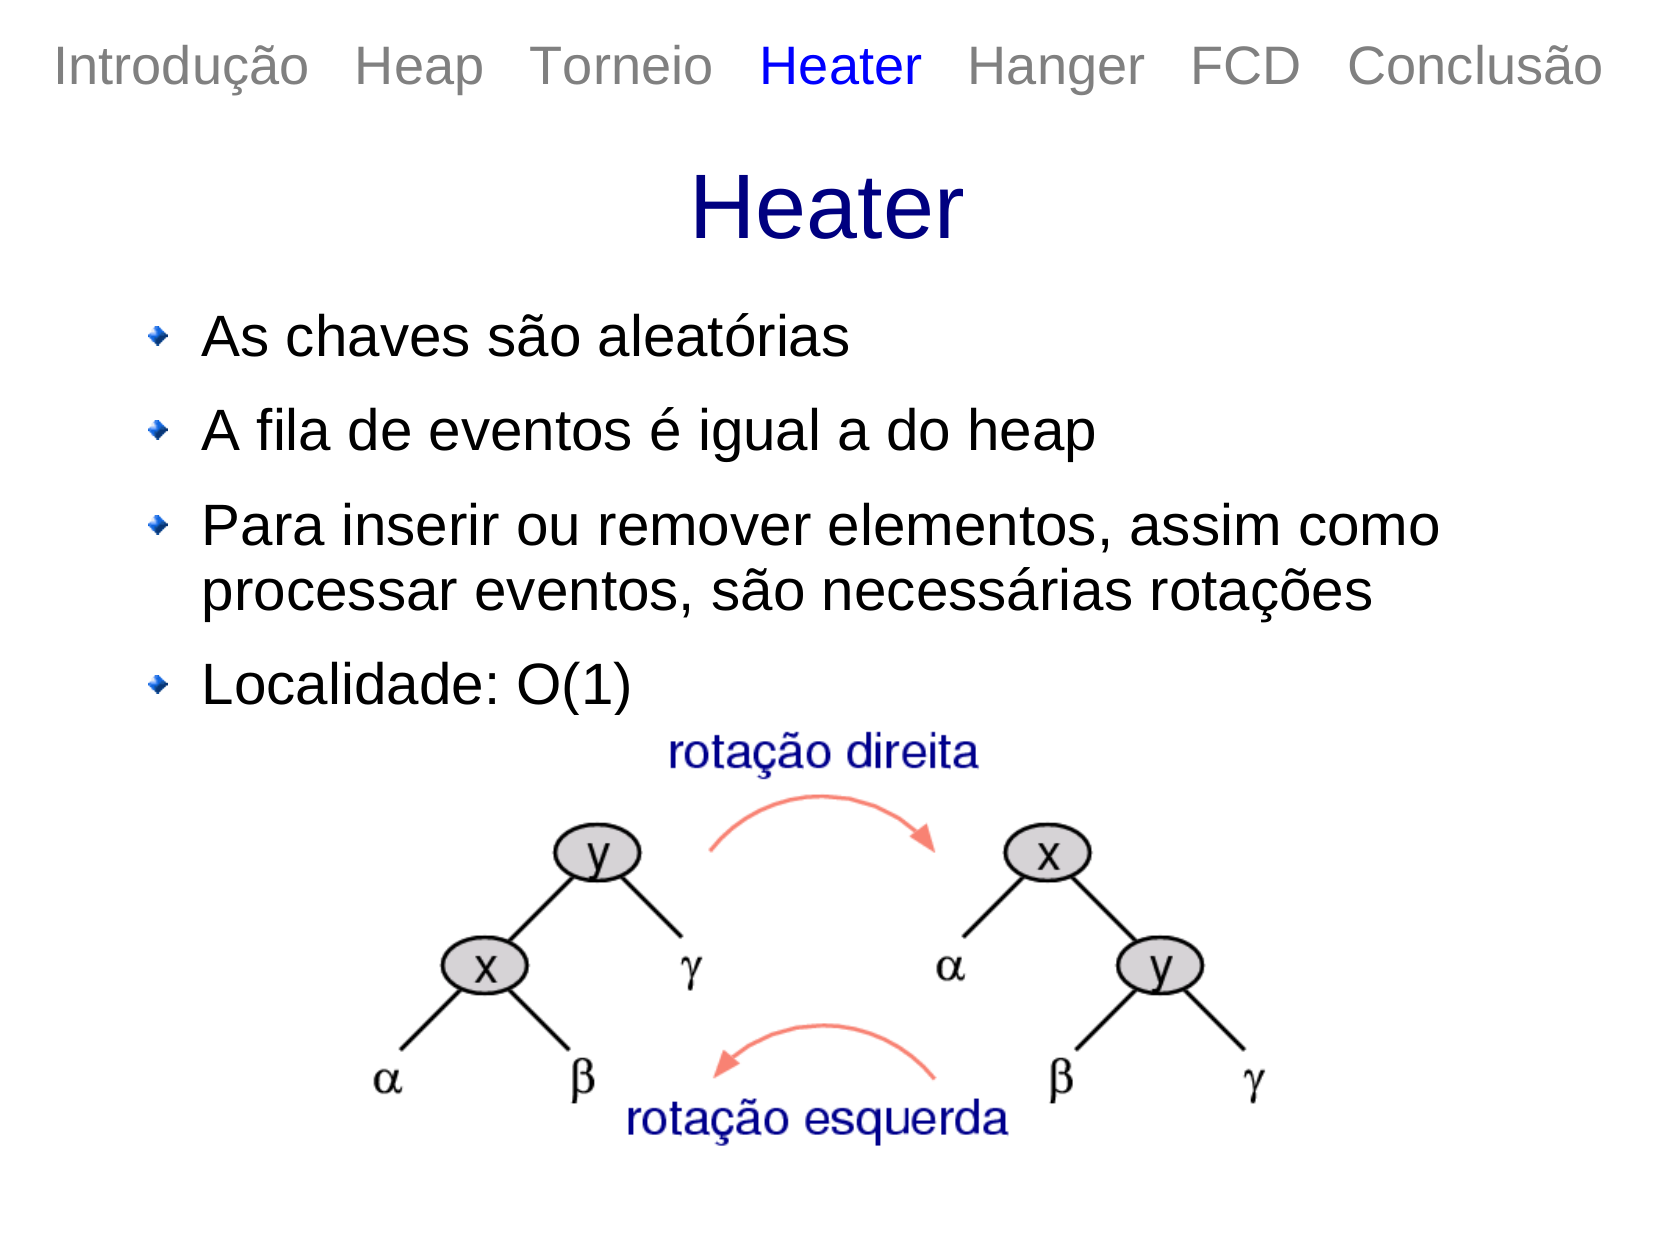

Introdução Heap Torneio Heater Hanger FCD Conclusão
# Heater
As chaves são aleatórias
A fila de eventos é igual a do heap
Para inserir ou remover elementos, assim como processar eventos, são necessárias rotações
Localidade: O(1)